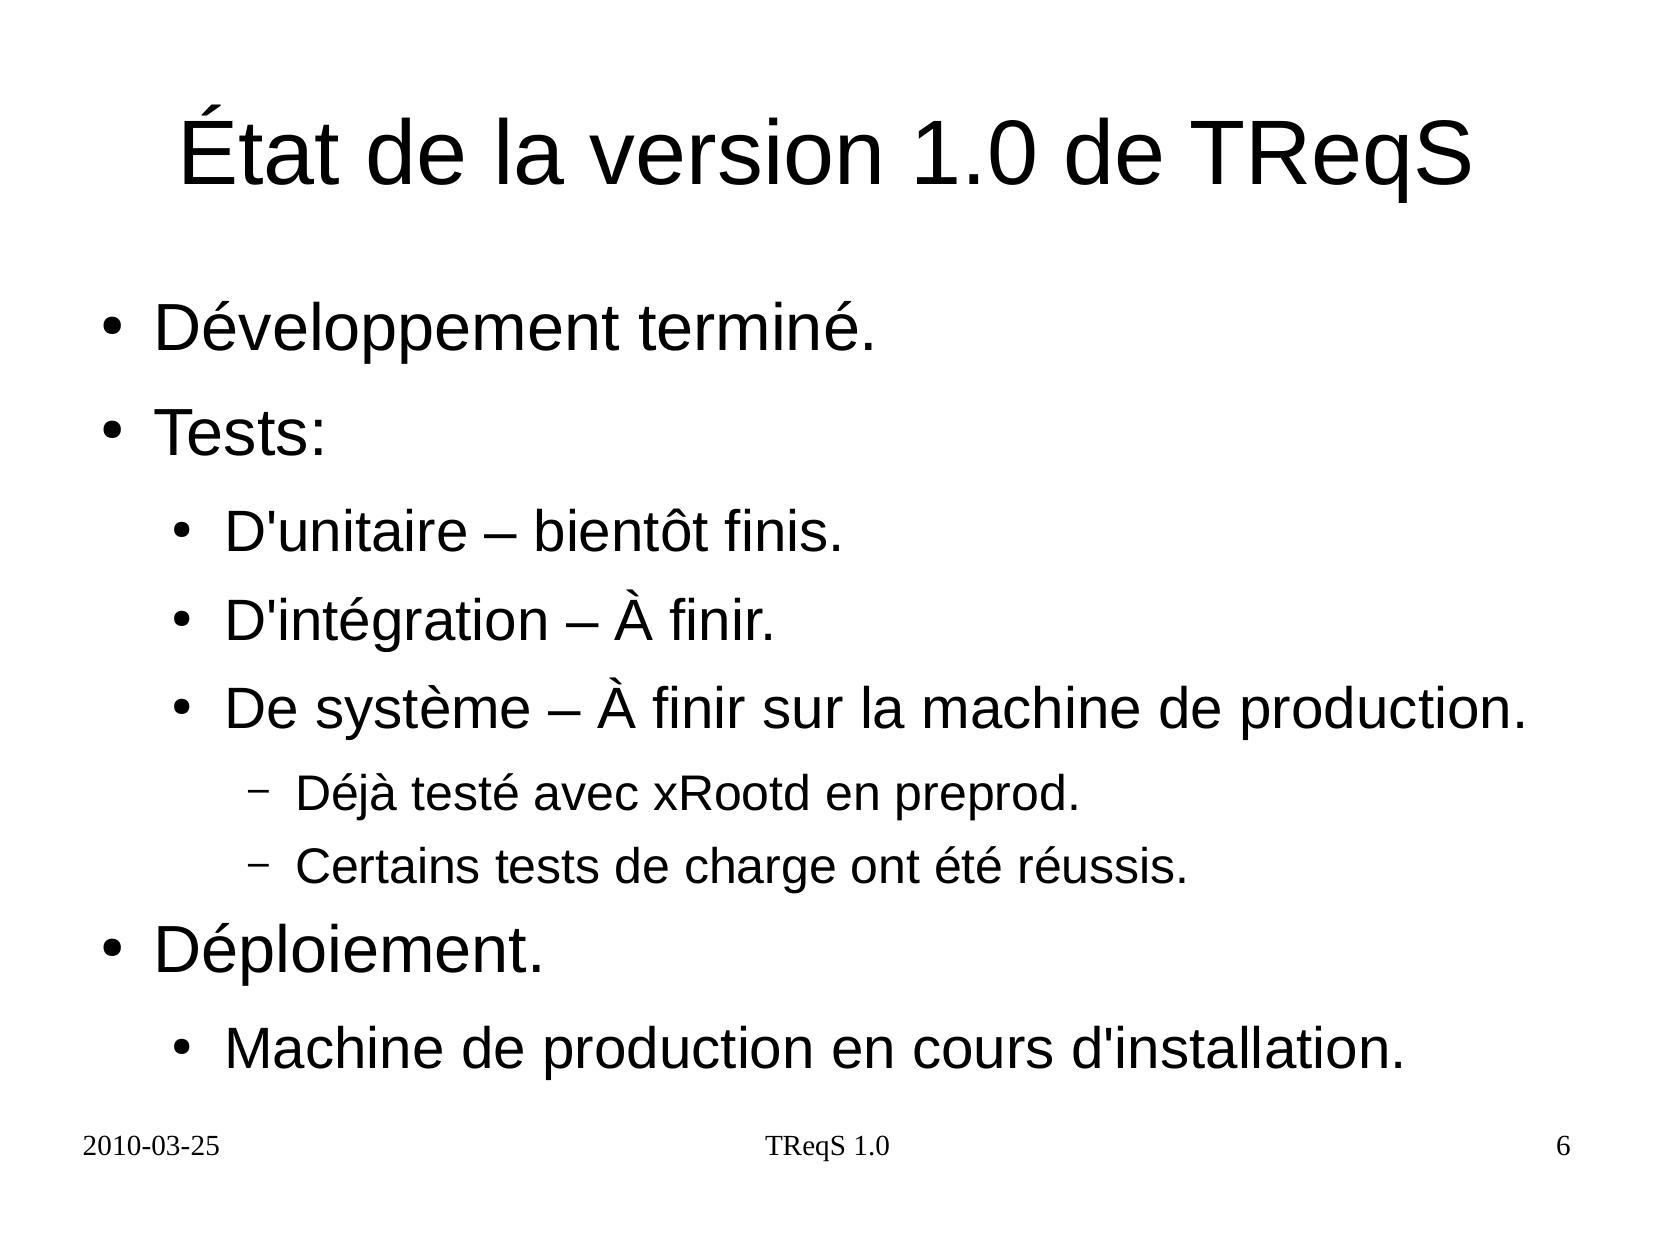

# État de la version 1.0 de TReqS
Développement terminé.
Tests:
D'unitaire – bientôt finis.
D'intégration – À finir.
De système – À finir sur la machine de production.
Déjà testé avec xRootd en preprod.
Certains tests de charge ont été réussis.
Déploiement.
Machine de production en cours d'installation.
2010-03-25
TReqS 1.0
6